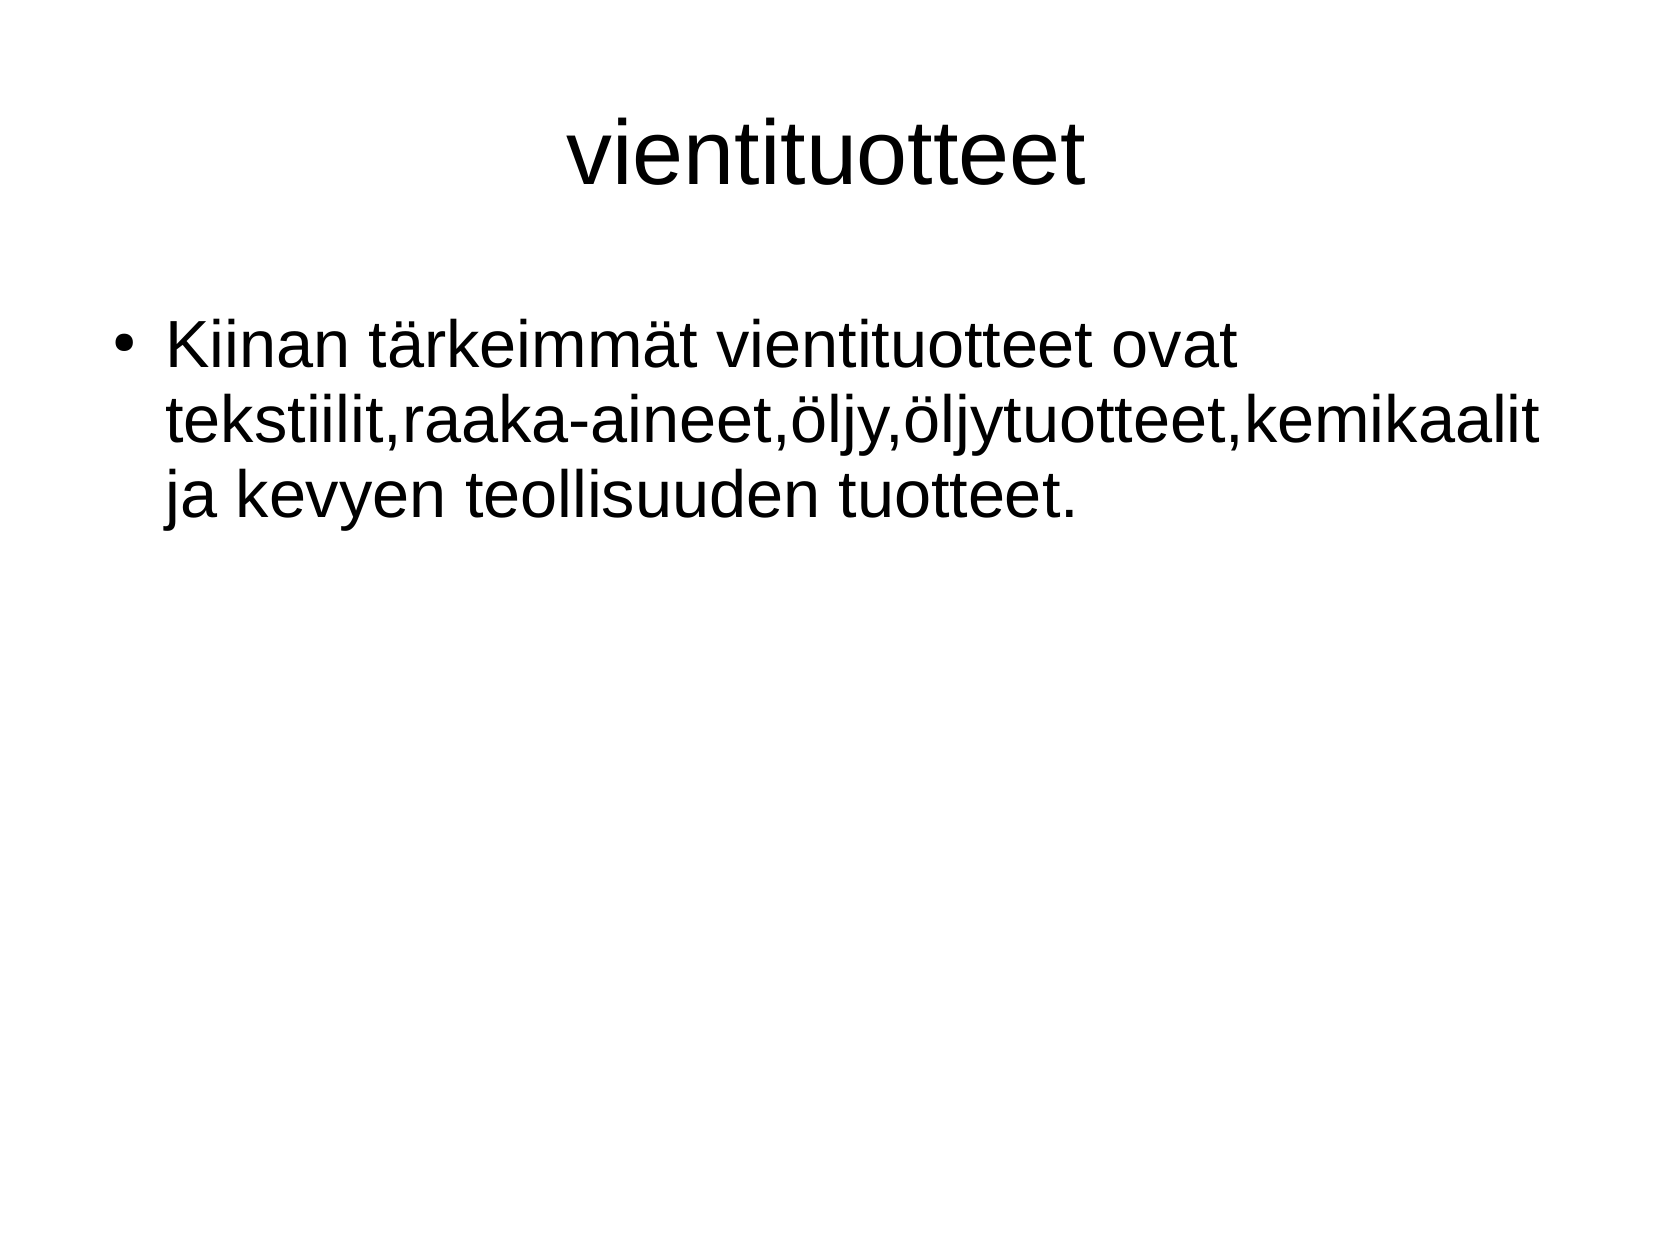

# vientituotteet
Kiinan tärkeimmät vientituotteet ovat tekstiilit,raaka-aineet,öljy,öljytuotteet,kemikaalit ja kevyen teollisuuden tuotteet.